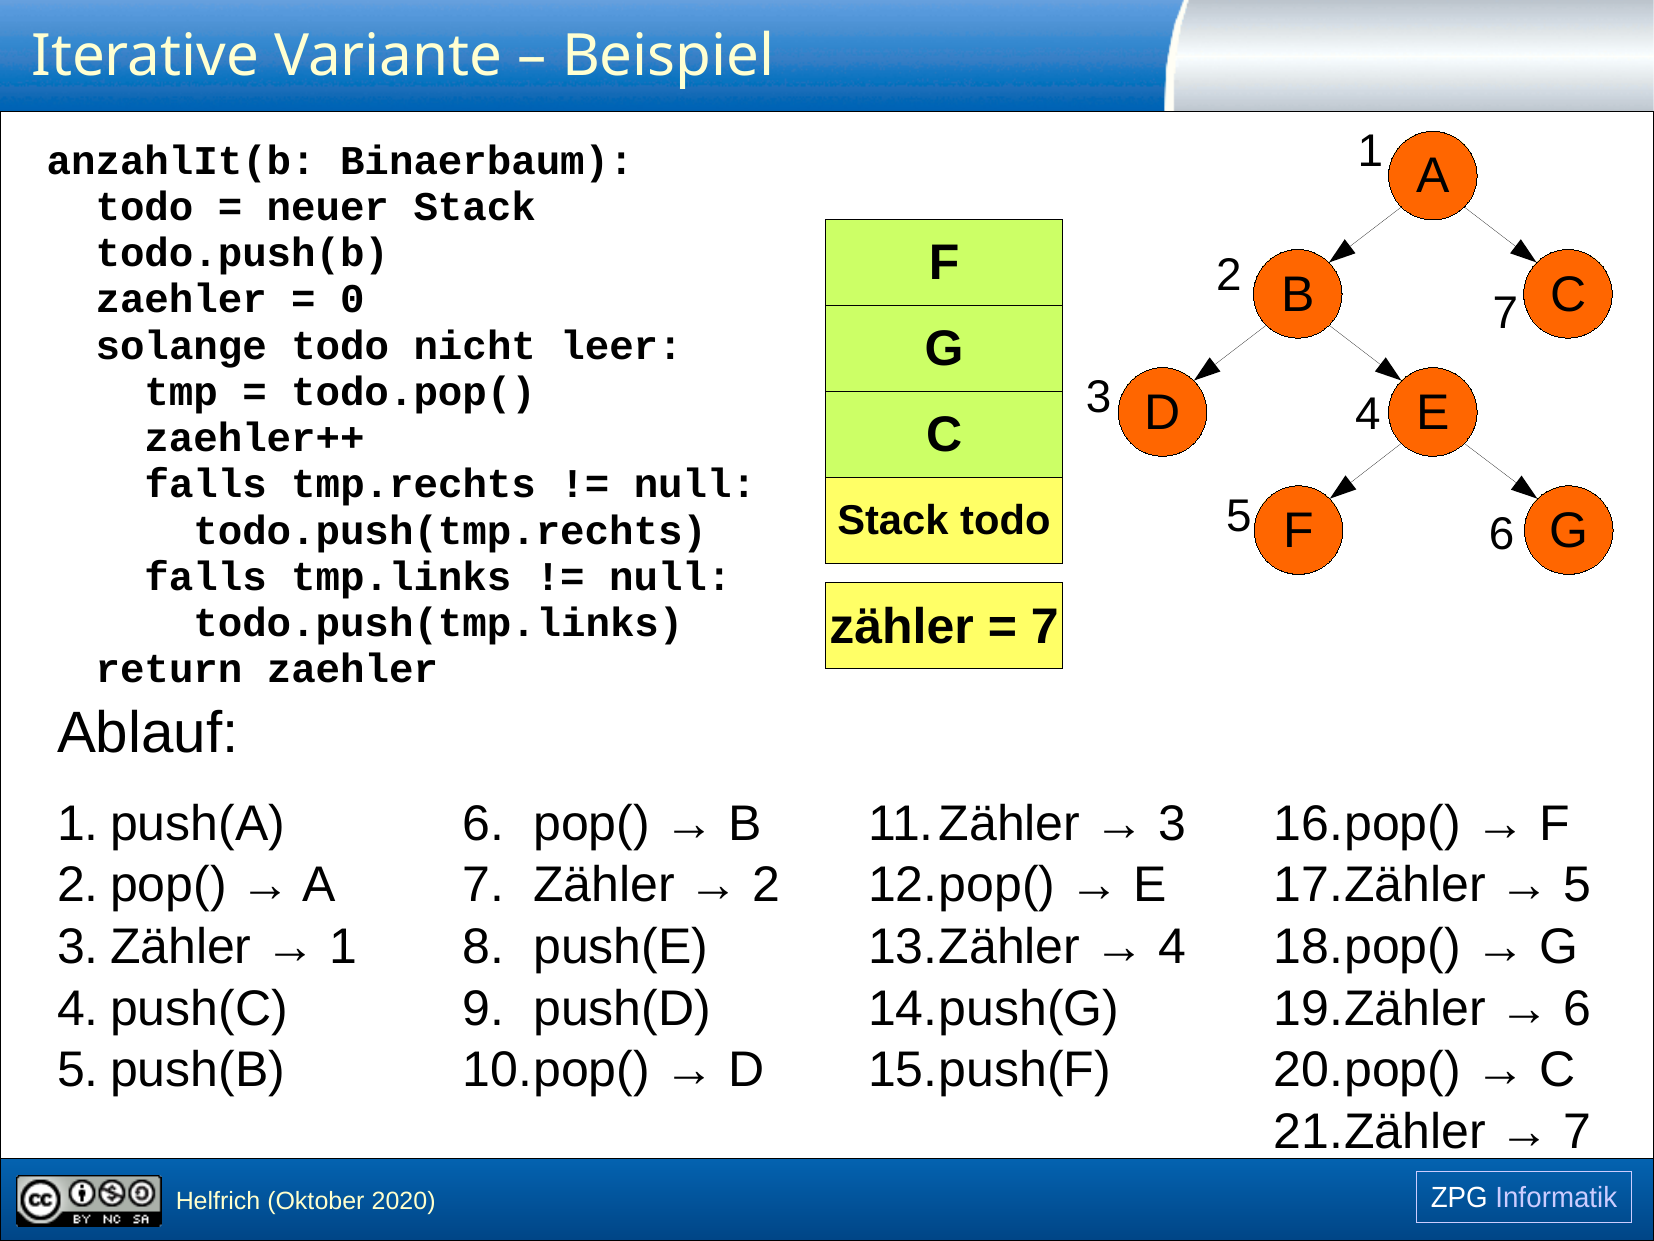

# Iterative Variante – Beispiel
1
A
B
C
D
E
F
G
A
A
anzahlIt(b: Binaerbaum):
 todo = neuer Stack
 todo.push(b)
 zaehler = 0
 solange todo nicht leer:
 tmp = todo.pop()
 zaehler++
 falls tmp.rechts != null:
 todo.push(tmp.rechts)
 falls tmp.links != null:
 todo.push(tmp.links)
 return zaehler
D
F
2
B
B
C
C
7
B
E
G
3
D
D
E
E
4
A
C
Stack todo
5
F
F
G
G
6
zähler = 0
zähler = 1
zähler = 2
zähler = 3
zähler = 4
zähler = 5
zähler = 6
zähler = 7
Ablauf:
push(A)
pop() → A
Zähler → 1
push(C)
push(B)
pop() → B
Zähler → 2
push(E)
push(D)
pop() → D
Zähler → 3
pop() → E
Zähler → 4
push(G)
push(F)
pop() → F
Zähler → 5
pop() → G
Zähler → 6
pop() → C
Zähler → 7